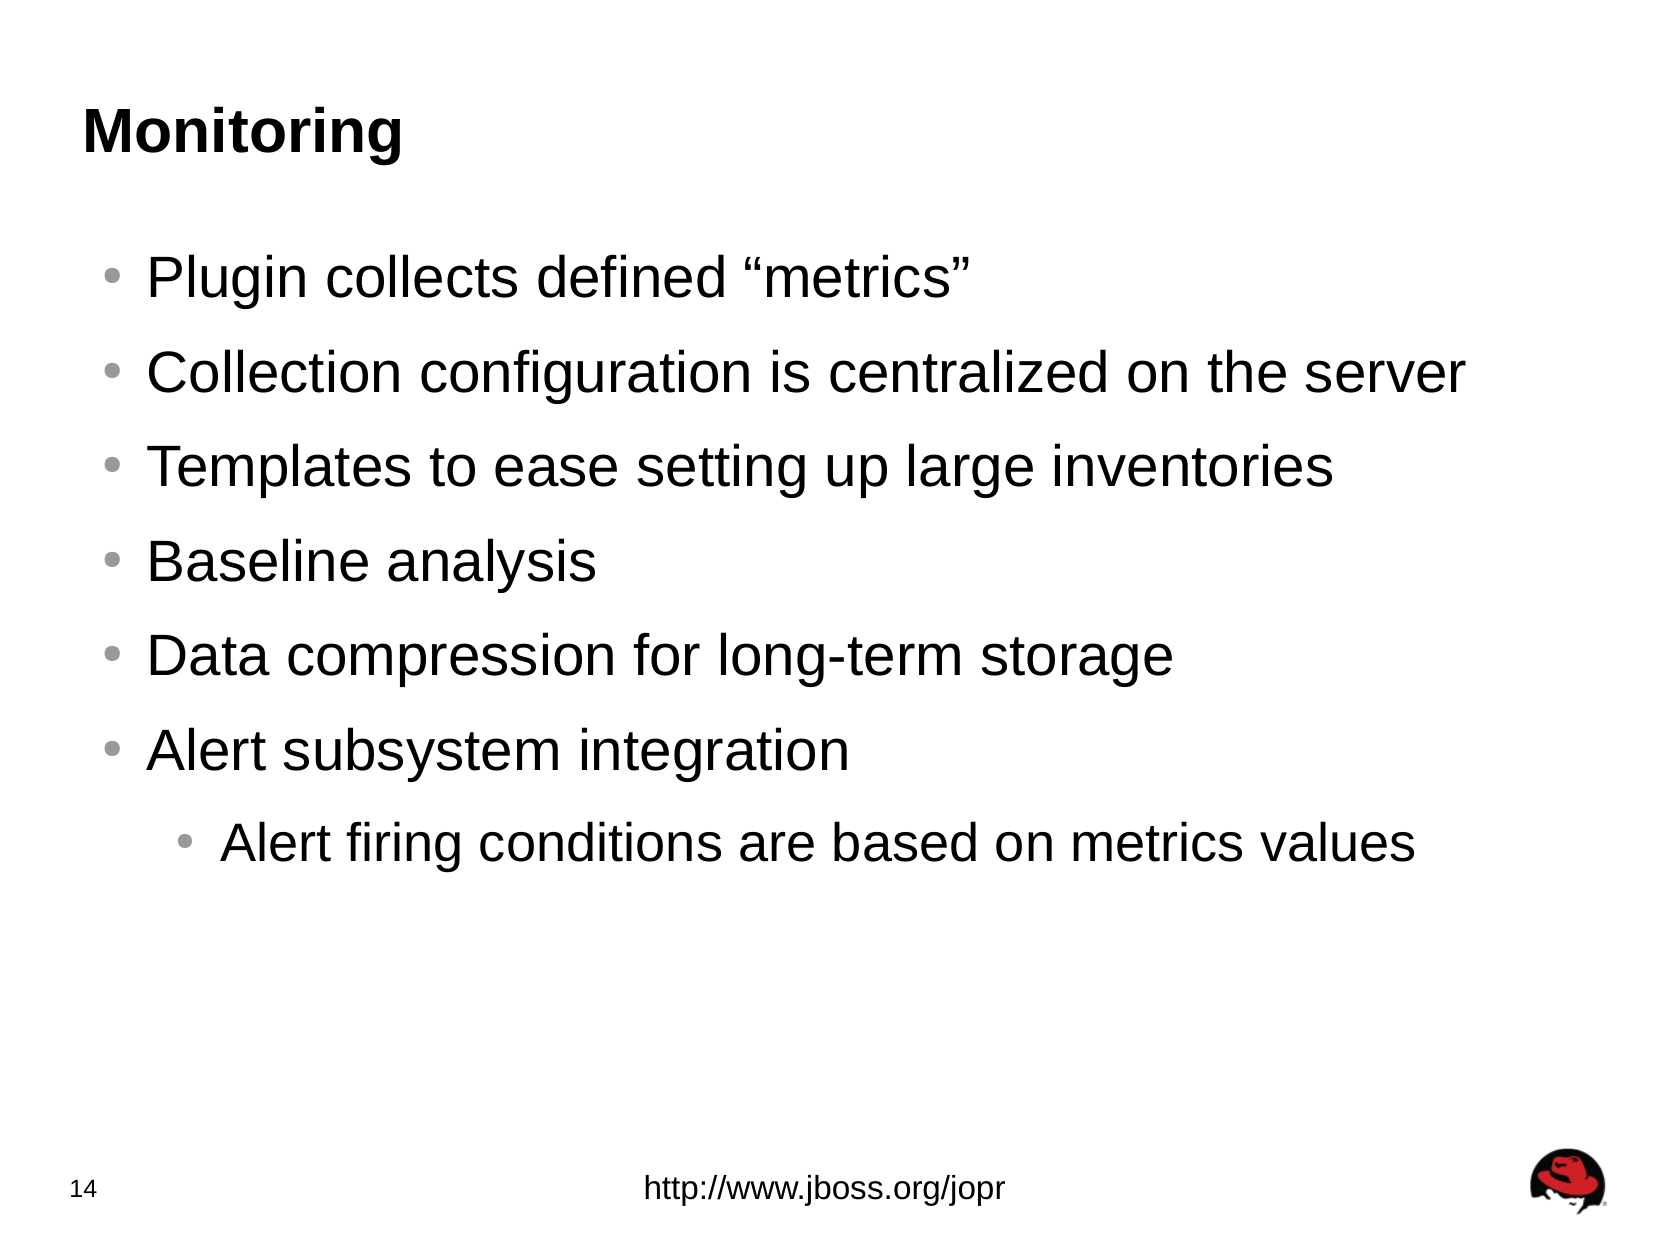

# Monitoring
Plugin collects defined “metrics”
Collection configuration is centralized on the server
Templates to ease setting up large inventories
Baseline analysis
Data compression for long-term storage
Alert subsystem integration
Alert firing conditions are based on metrics values